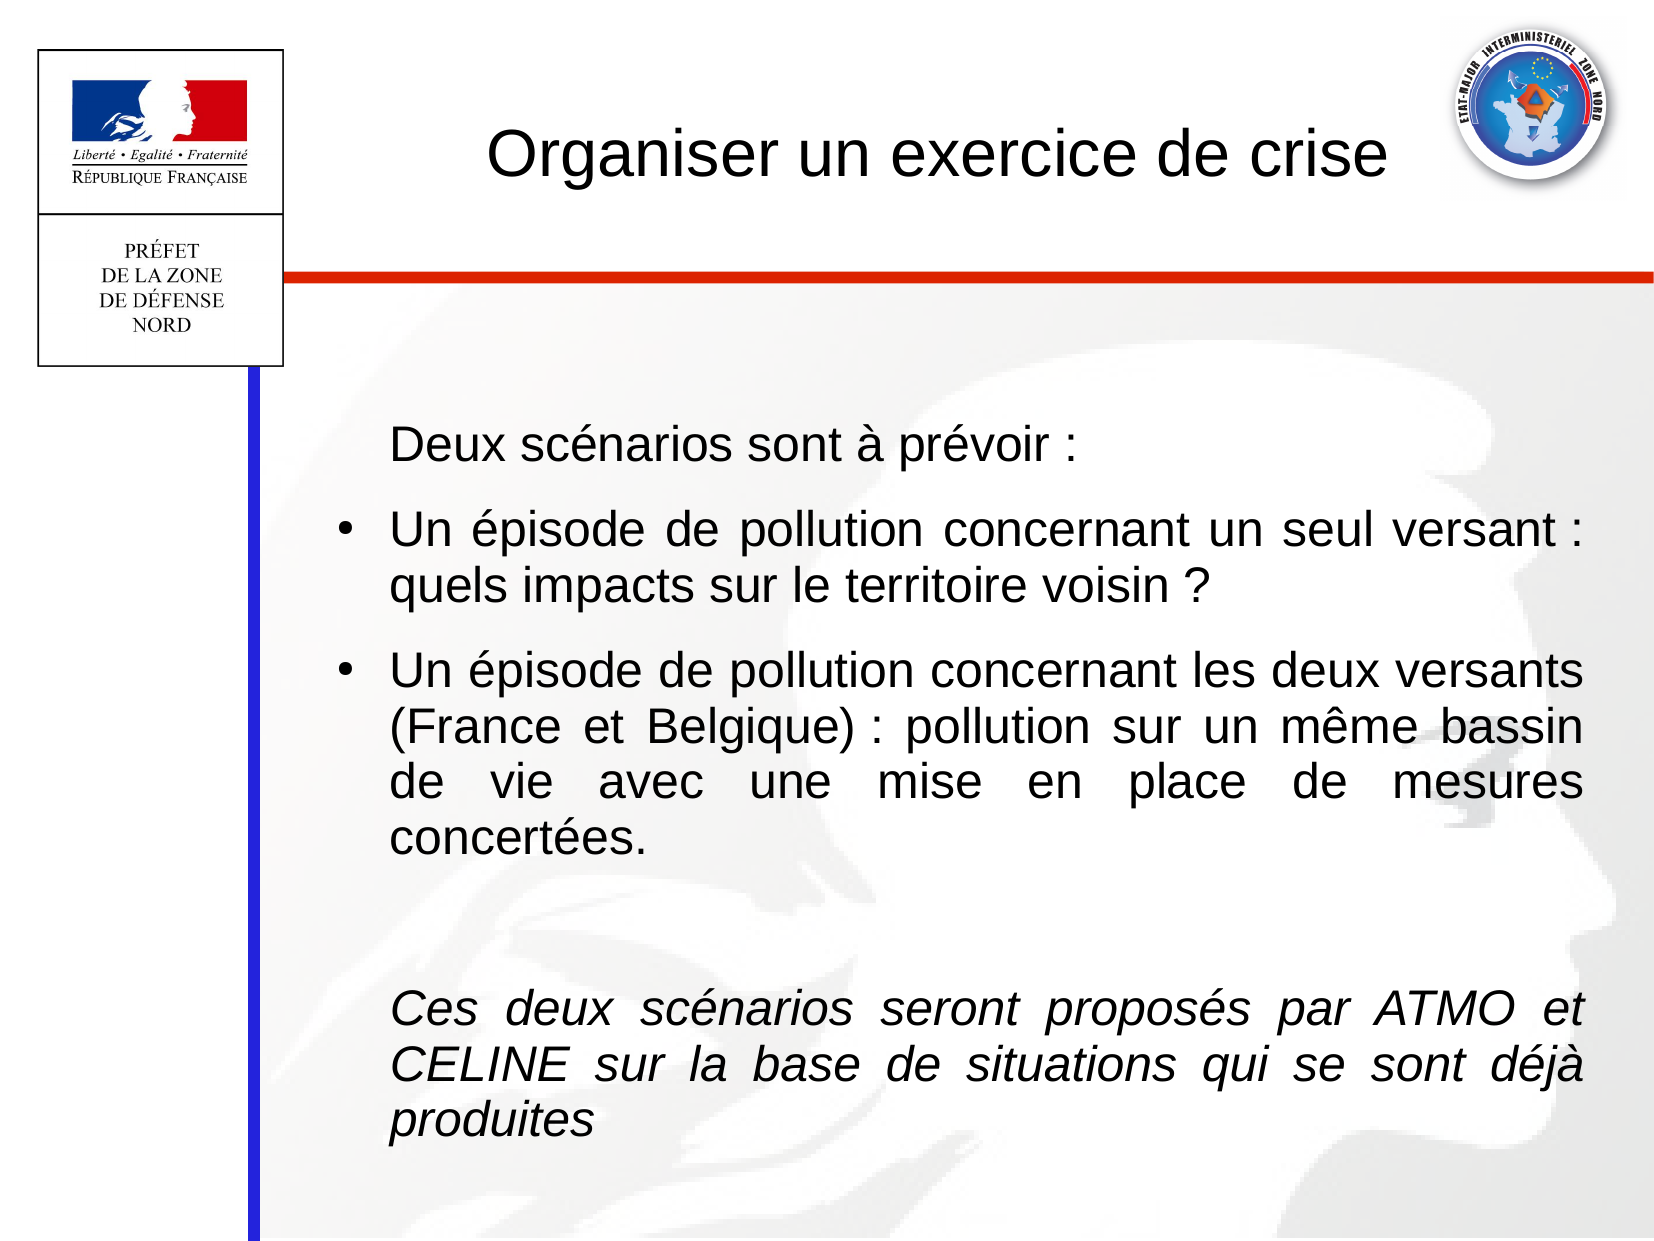

# Organiser un exercice de crise
Deux scénarios sont à prévoir :
Un épisode de pollution concernant un seul versant : quels impacts sur le territoire voisin ?
Un épisode de pollution concernant les deux versants (France et Belgique) : pollution sur un même bassin de vie avec une mise en place de mesures concertées.
Ces deux scénarios seront proposés par ATMO et CELINE sur la base de situations qui se sont déjà produites